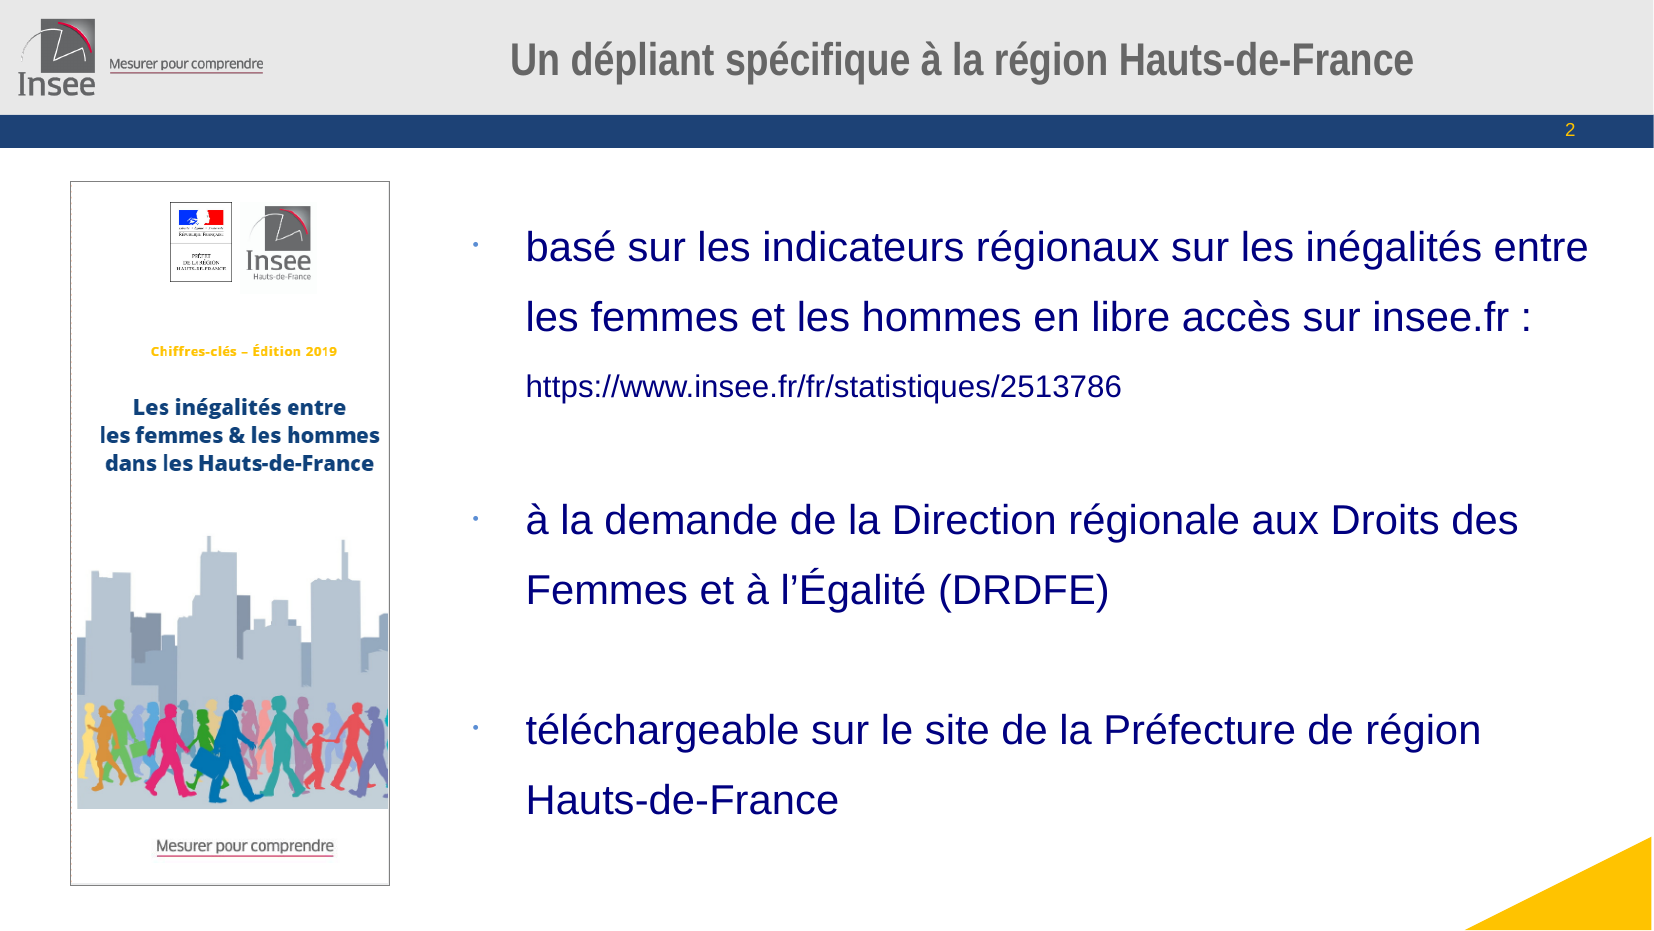

# Un dépliant spécifique à la région Hauts-de-France
2
basé sur les indicateurs régionaux sur les inégalités entre les femmes et les hommes en libre accès sur insee.fr :
https://www.insee.fr/fr/statistiques/2513786
à la demande de la Direction régionale aux Droits des Femmes et à l’Égalité (DRDFE)
téléchargeable sur le site de la Préfecture de région Hauts-de-France